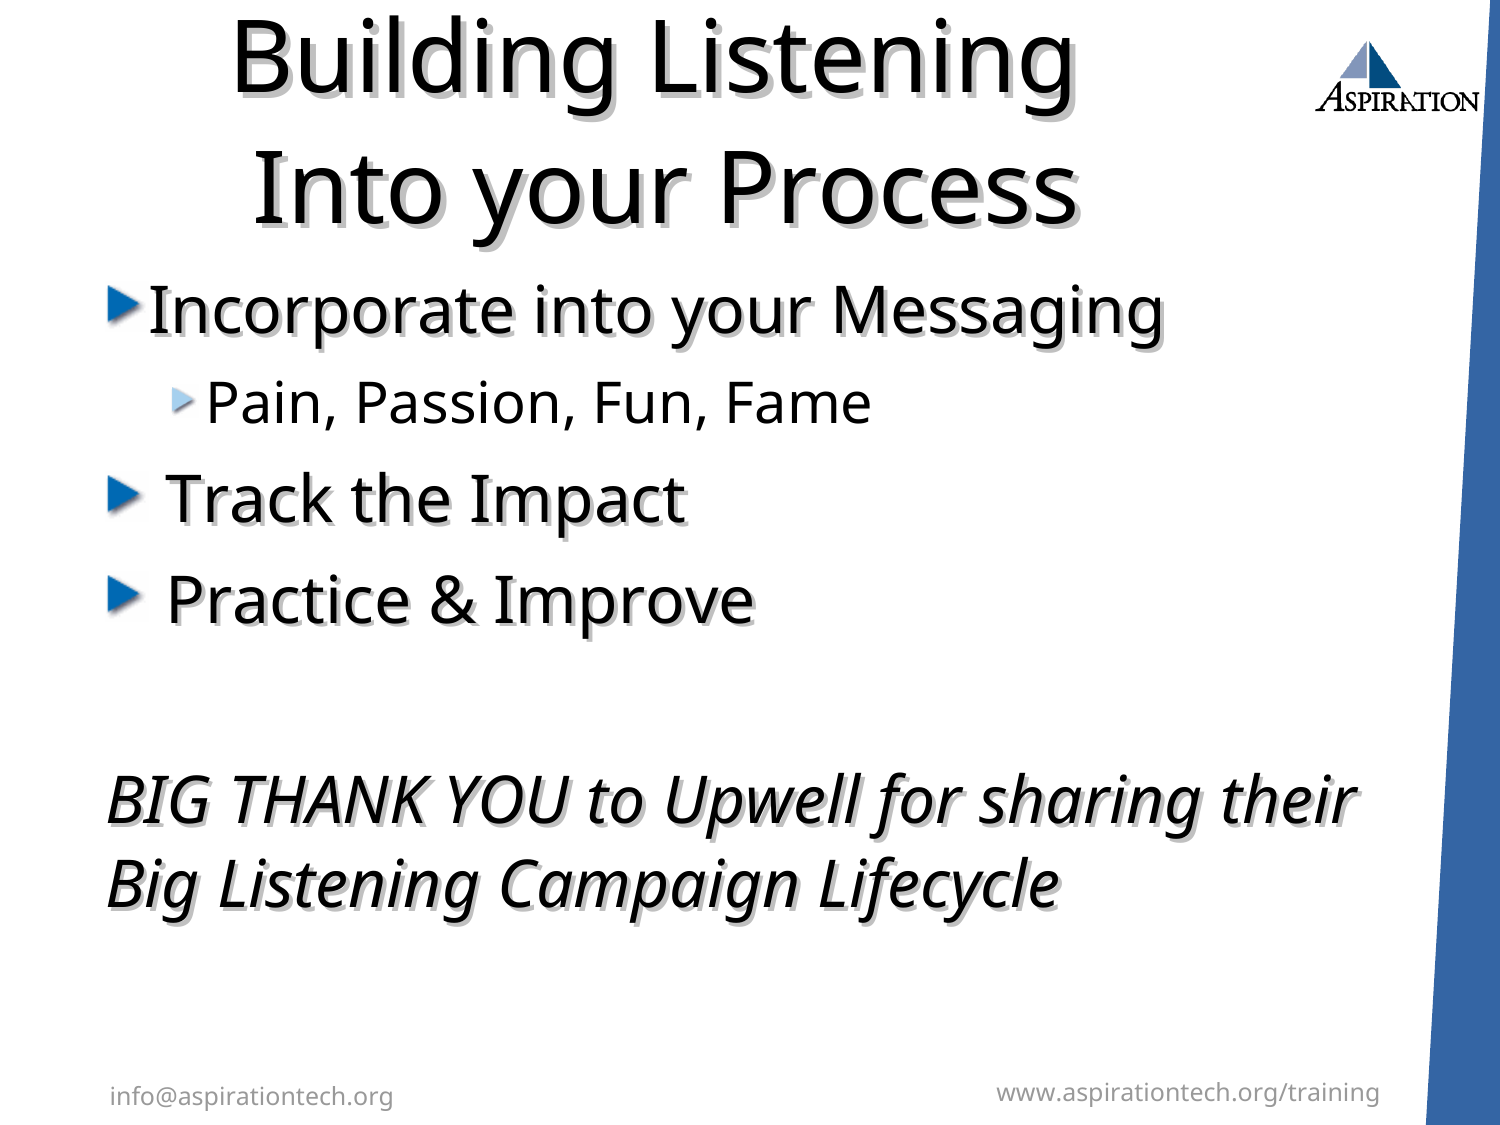

# Building Listening Into your Process
Incorporate into your Messaging
Pain, Passion, Fun, Fame
 Track the Impact
 Practice & Improve
BIG THANK YOU to Upwell for sharing their Big Listening Campaign Lifecycle